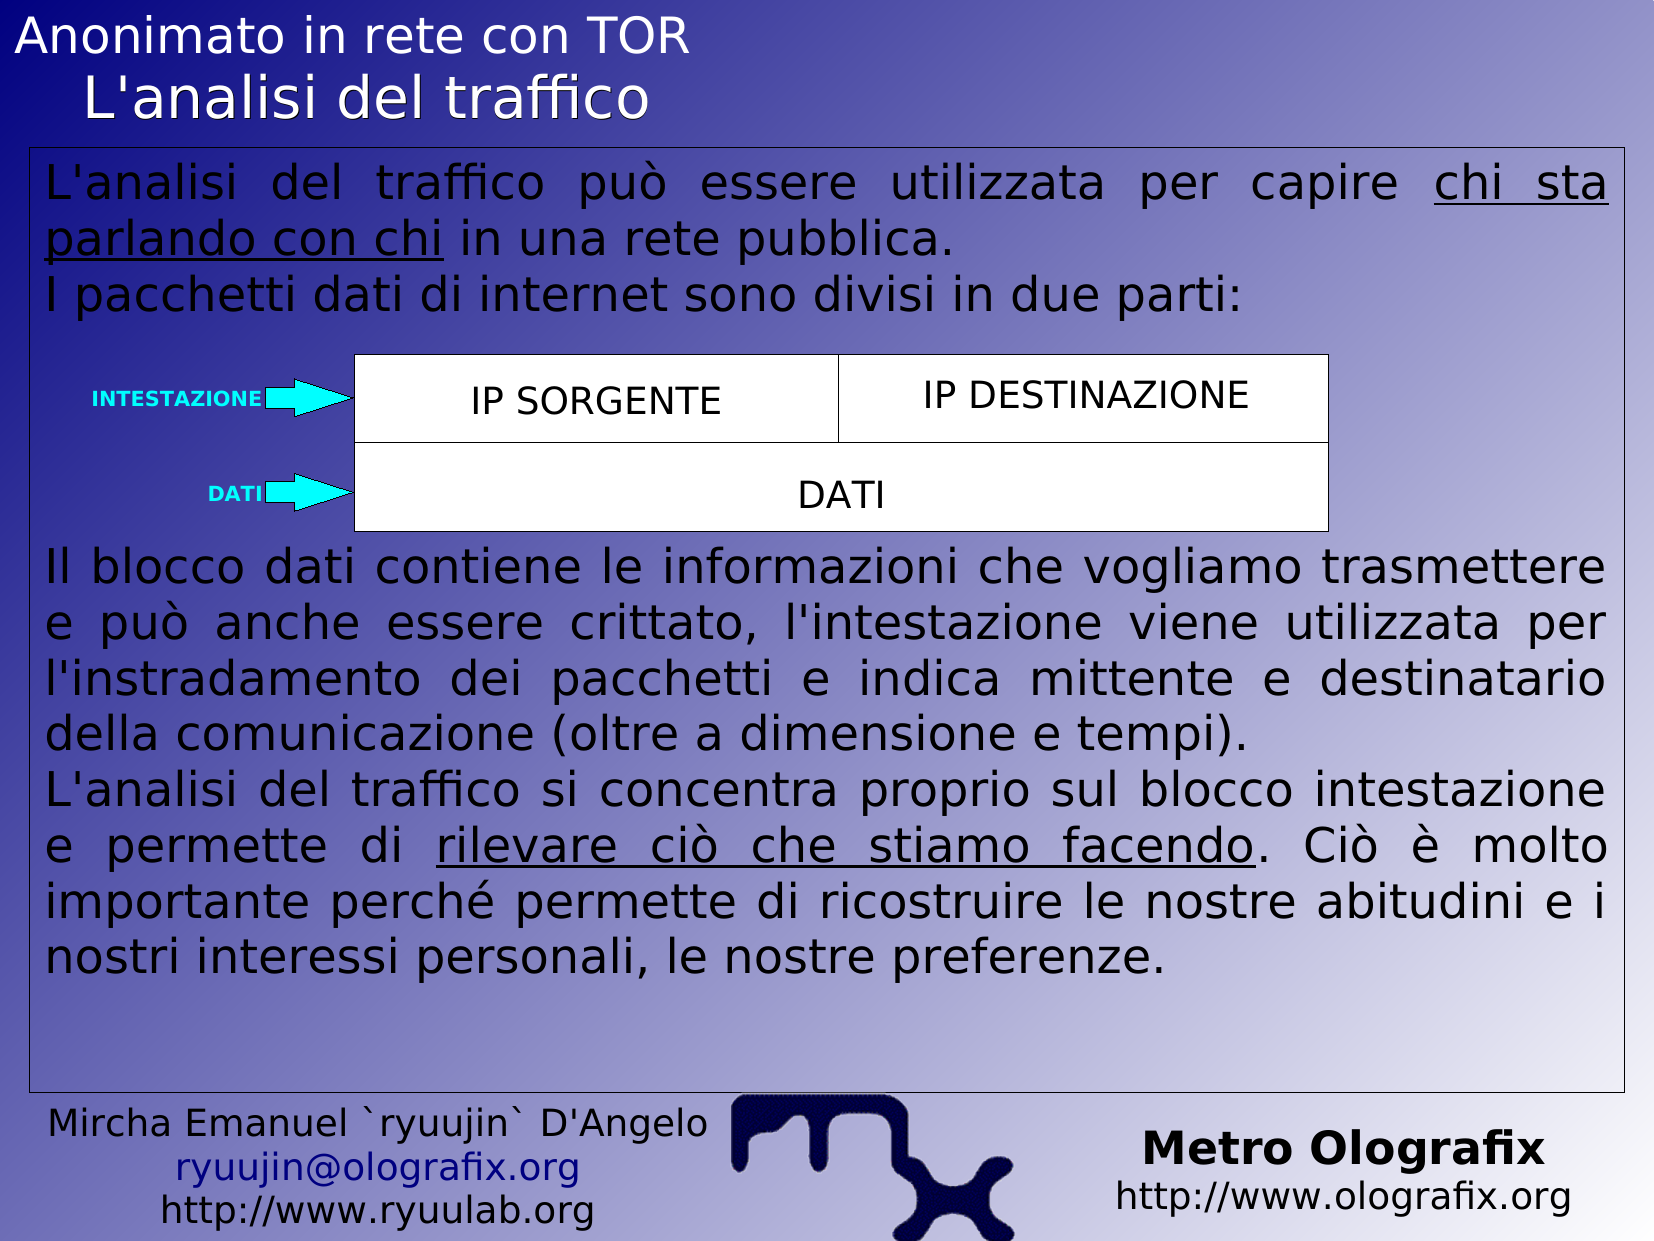

Anonimato in rete con TOR
# L'analisi del traffico
L'analisi del traffico può essere utilizzata per capire chi sta parlando con chi in una rete pubblica.
I pacchetti dati di internet sono divisi in due parti:
IP DESTINAZIONE
IP SORGENTE
INTESTAZIONE
DATI
DATI
Il blocco dati contiene le informazioni che vogliamo trasmettere e può anche essere crittato, l'intestazione viene utilizzata per l'instradamento dei pacchetti e indica mittente e destinatario della comunicazione (oltre a dimensione e tempi).
L'analisi del traffico si concentra proprio sul blocco intestazione e permette di rilevare ciò che stiamo facendo. Ciò è molto importante perché permette di ricostruire le nostre abitudini e i nostri interessi personali, le nostre preferenze.
Mircha Emanuel `ryuujin` D'Angelo
ryuujin@olografix.org
http://www.ryuulab.org
Metro Olografix
http://www.olografix.org